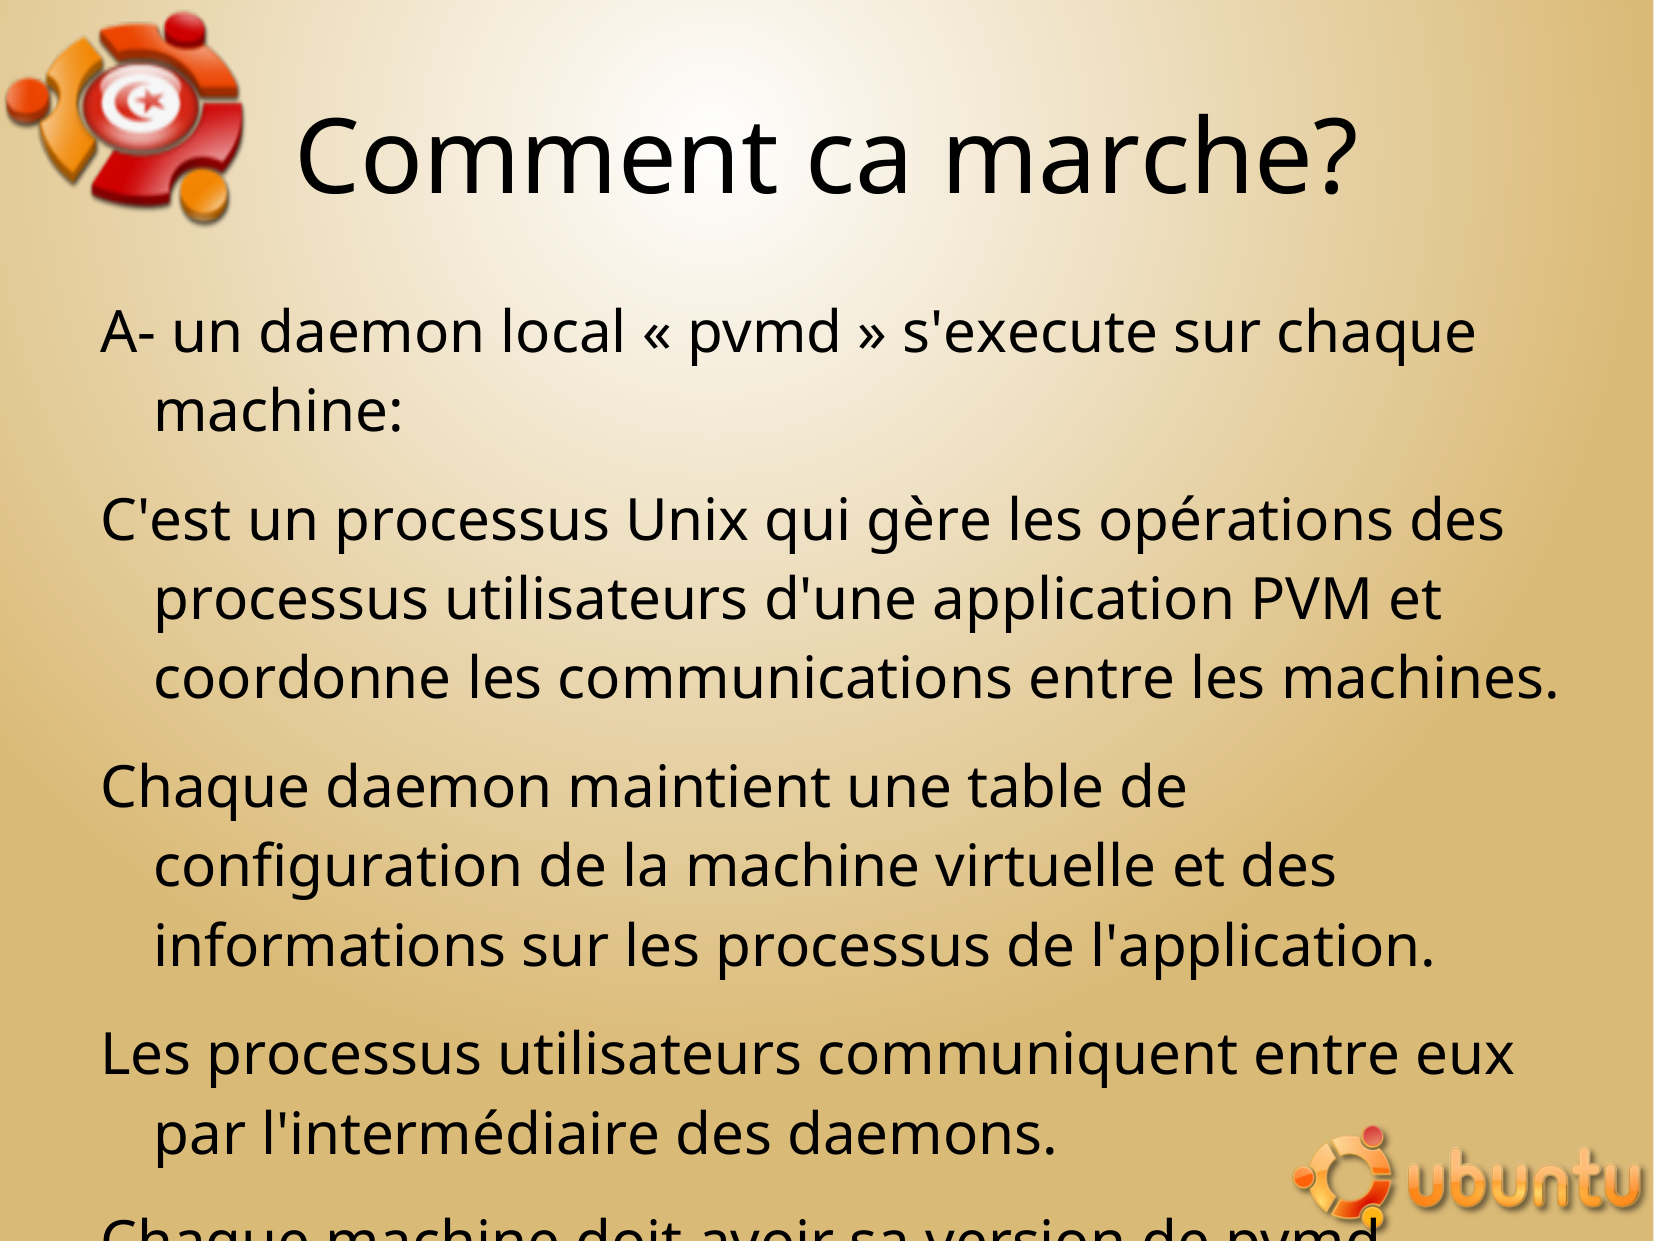

# Comment ca marche?
A- un daemon local « pvmd » s'execute sur chaque machine:
C'est un processus Unix qui gère les opérations des processus utilisateurs d'une application PVM et coordonne les communications entre les machines.
Chaque daemon maintient une table de configuration de la machine virtuelle et des informations sur les processus de l'application.
Les processus utilisateurs communiquent entre eux par l'intermédiaire des daemons.
Chaque machine doit avoir sa version de pvmd correspondant à son architecture. L'executable de pvmd est dans le directory $PVM_ROOT.